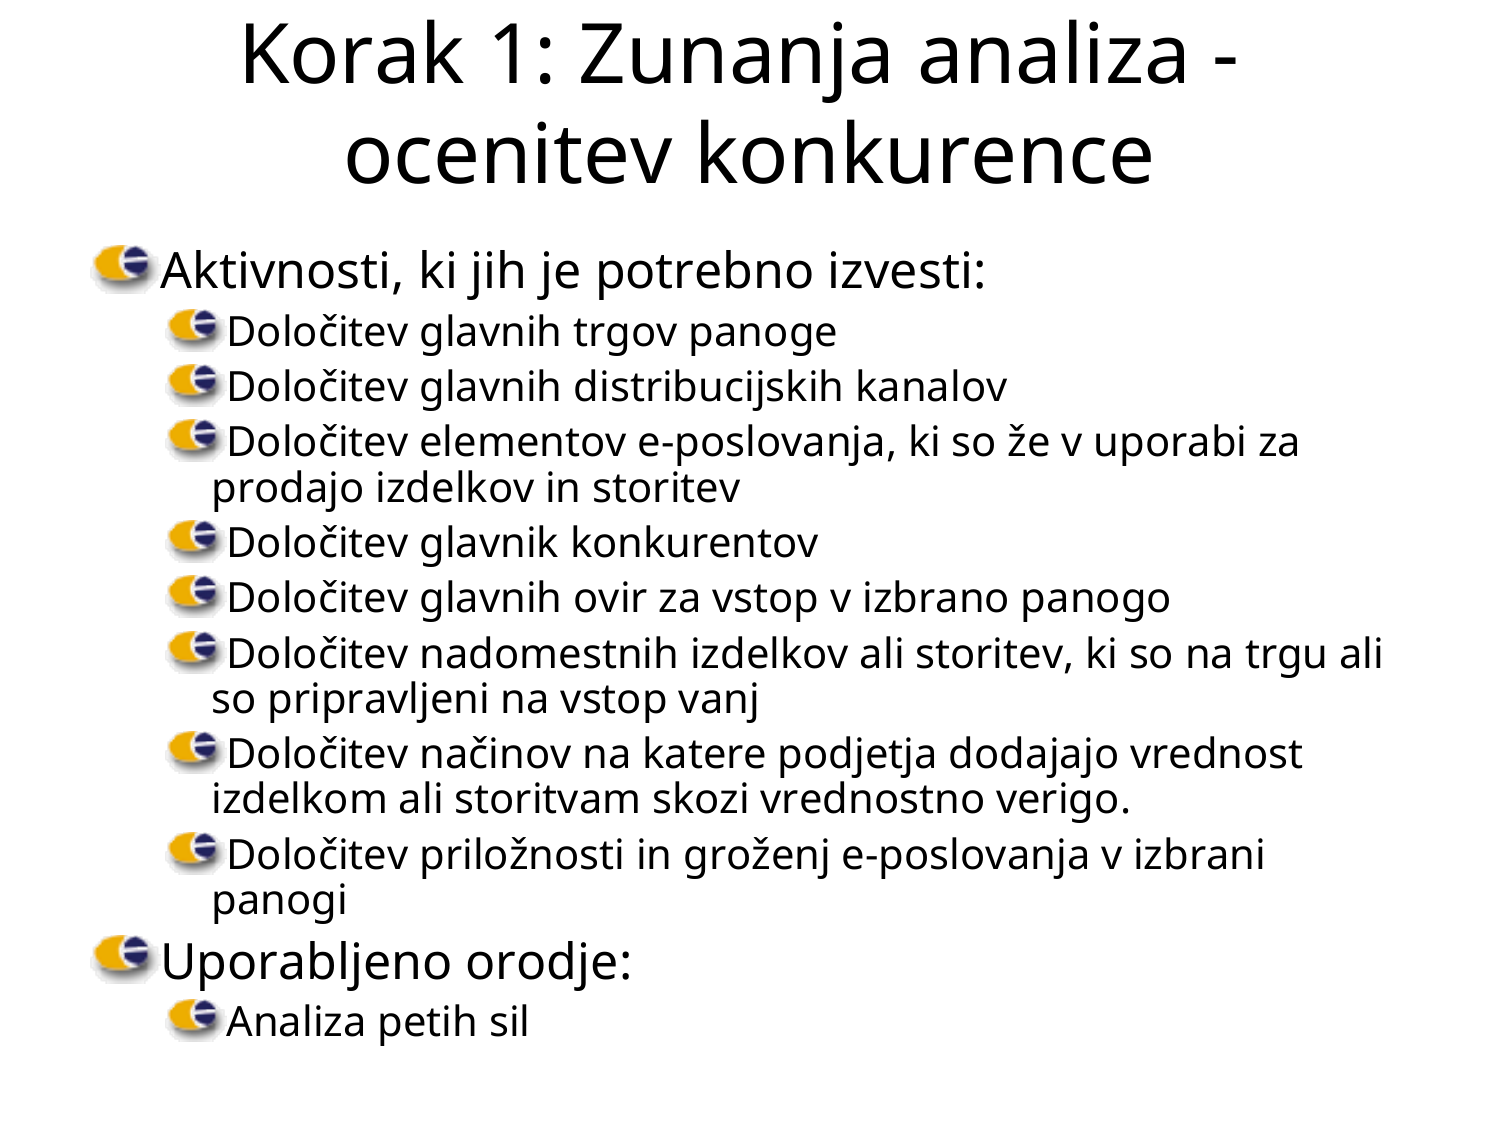

# Korak 1: Zunanja analiza - ocenitev konkurence
Aktivnosti, ki jih je potrebno izvesti:
Določitev glavnih trgov panoge
Določitev glavnih distribucijskih kanalov
Določitev elementov e-poslovanja, ki so že v uporabi za prodajo izdelkov in storitev
Določitev glavnik konkurentov
Določitev glavnih ovir za vstop v izbrano panogo
Določitev nadomestnih izdelkov ali storitev, ki so na trgu ali so pripravljeni na vstop vanj
Določitev načinov na katere podjetja dodajajo vrednost izdelkom ali storitvam skozi vrednostno verigo.
Določitev priložnosti in groženj e-poslovanja v izbrani panogi
Uporabljeno orodje:
Analiza petih sil